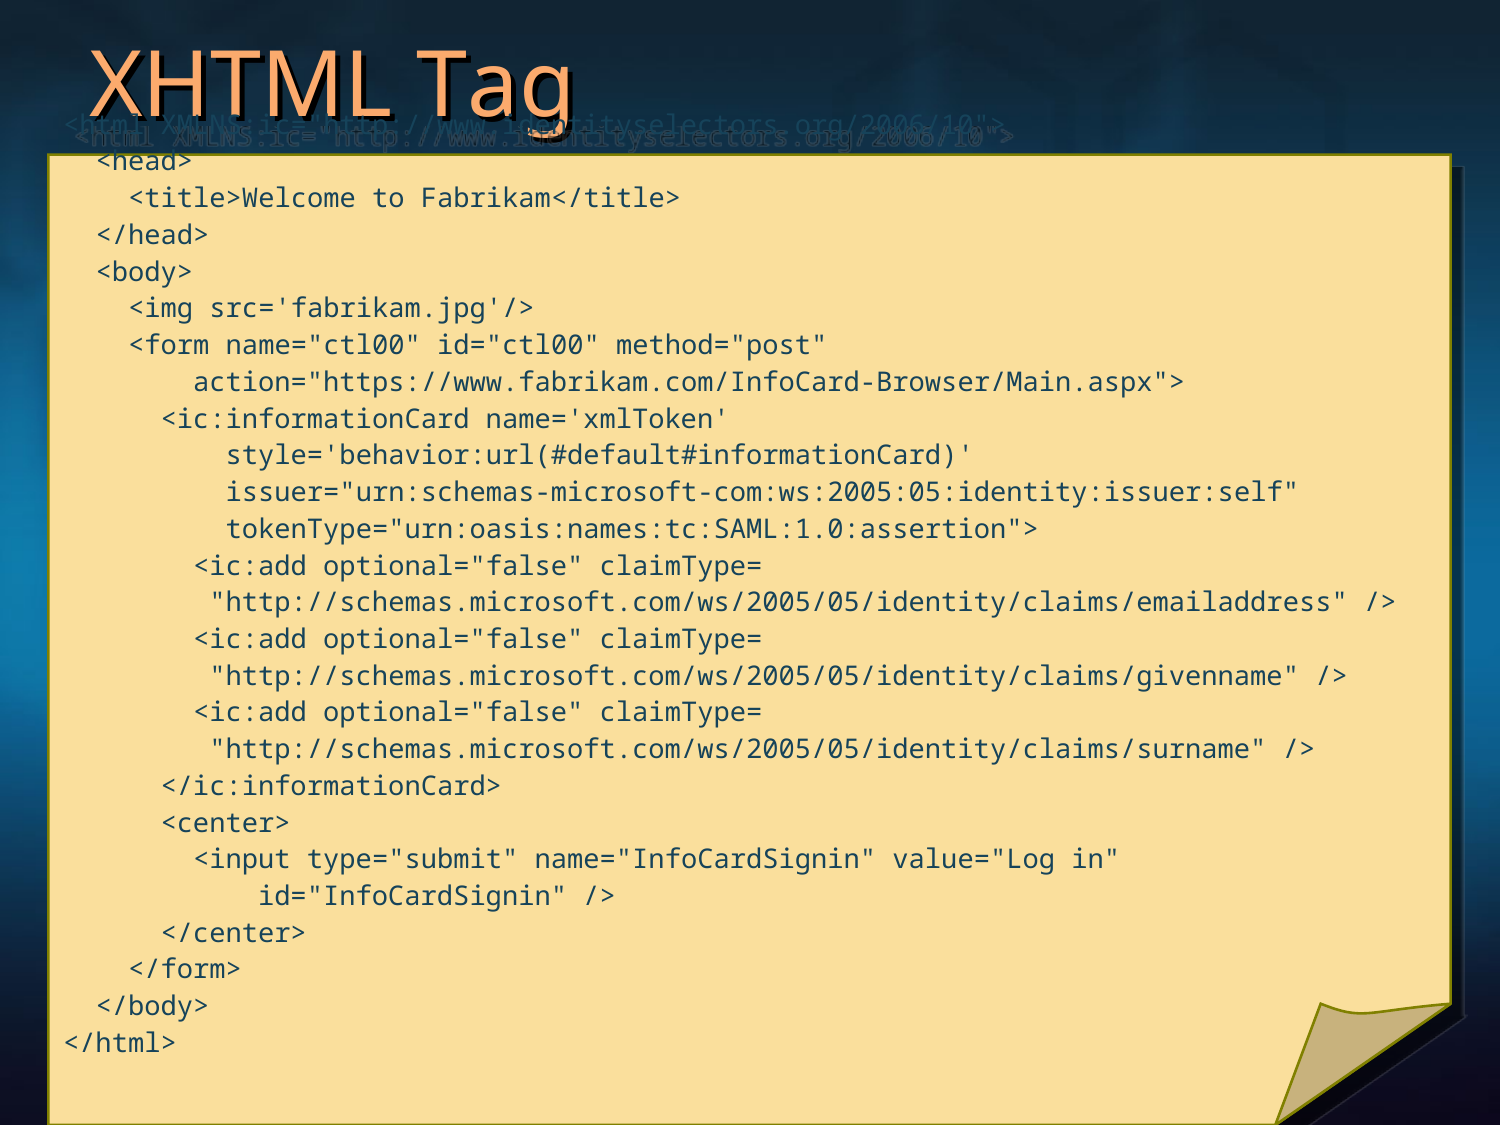

# XHTML Tag
<html XMLNS:ic="http://www.identityselectors.org/2006/10">
 <head>
 <title>Welcome to Fabrikam</title>
 </head>
 <body>
 <img src='fabrikam.jpg'/>
 <form name="ctl00" id="ctl00" method="post"
 action="https://www.fabrikam.com/InfoCard-Browser/Main.aspx">
 <ic:informationCard name='xmlToken'
 style='behavior:url(#default#informationCard)'
 issuer="urn:schemas-microsoft-com:ws:2005:05:identity:issuer:self"
 tokenType="urn:oasis:names:tc:SAML:1.0:assertion">
 <ic:add optional="false" claimType=
 "http://schemas.microsoft.com/ws/2005/05/identity/claims/emailaddress" />
 <ic:add optional="false" claimType=
 "http://schemas.microsoft.com/ws/2005/05/identity/claims/givenname" />
 <ic:add optional="false" claimType=
 "http://schemas.microsoft.com/ws/2005/05/identity/claims/surname" />
 </ic:informationCard>
 <center>
 <input type="submit" name="InfoCardSignin" value="Log in"
 id="InfoCardSignin" />
 </center>
 </form>
 </body>
</html>